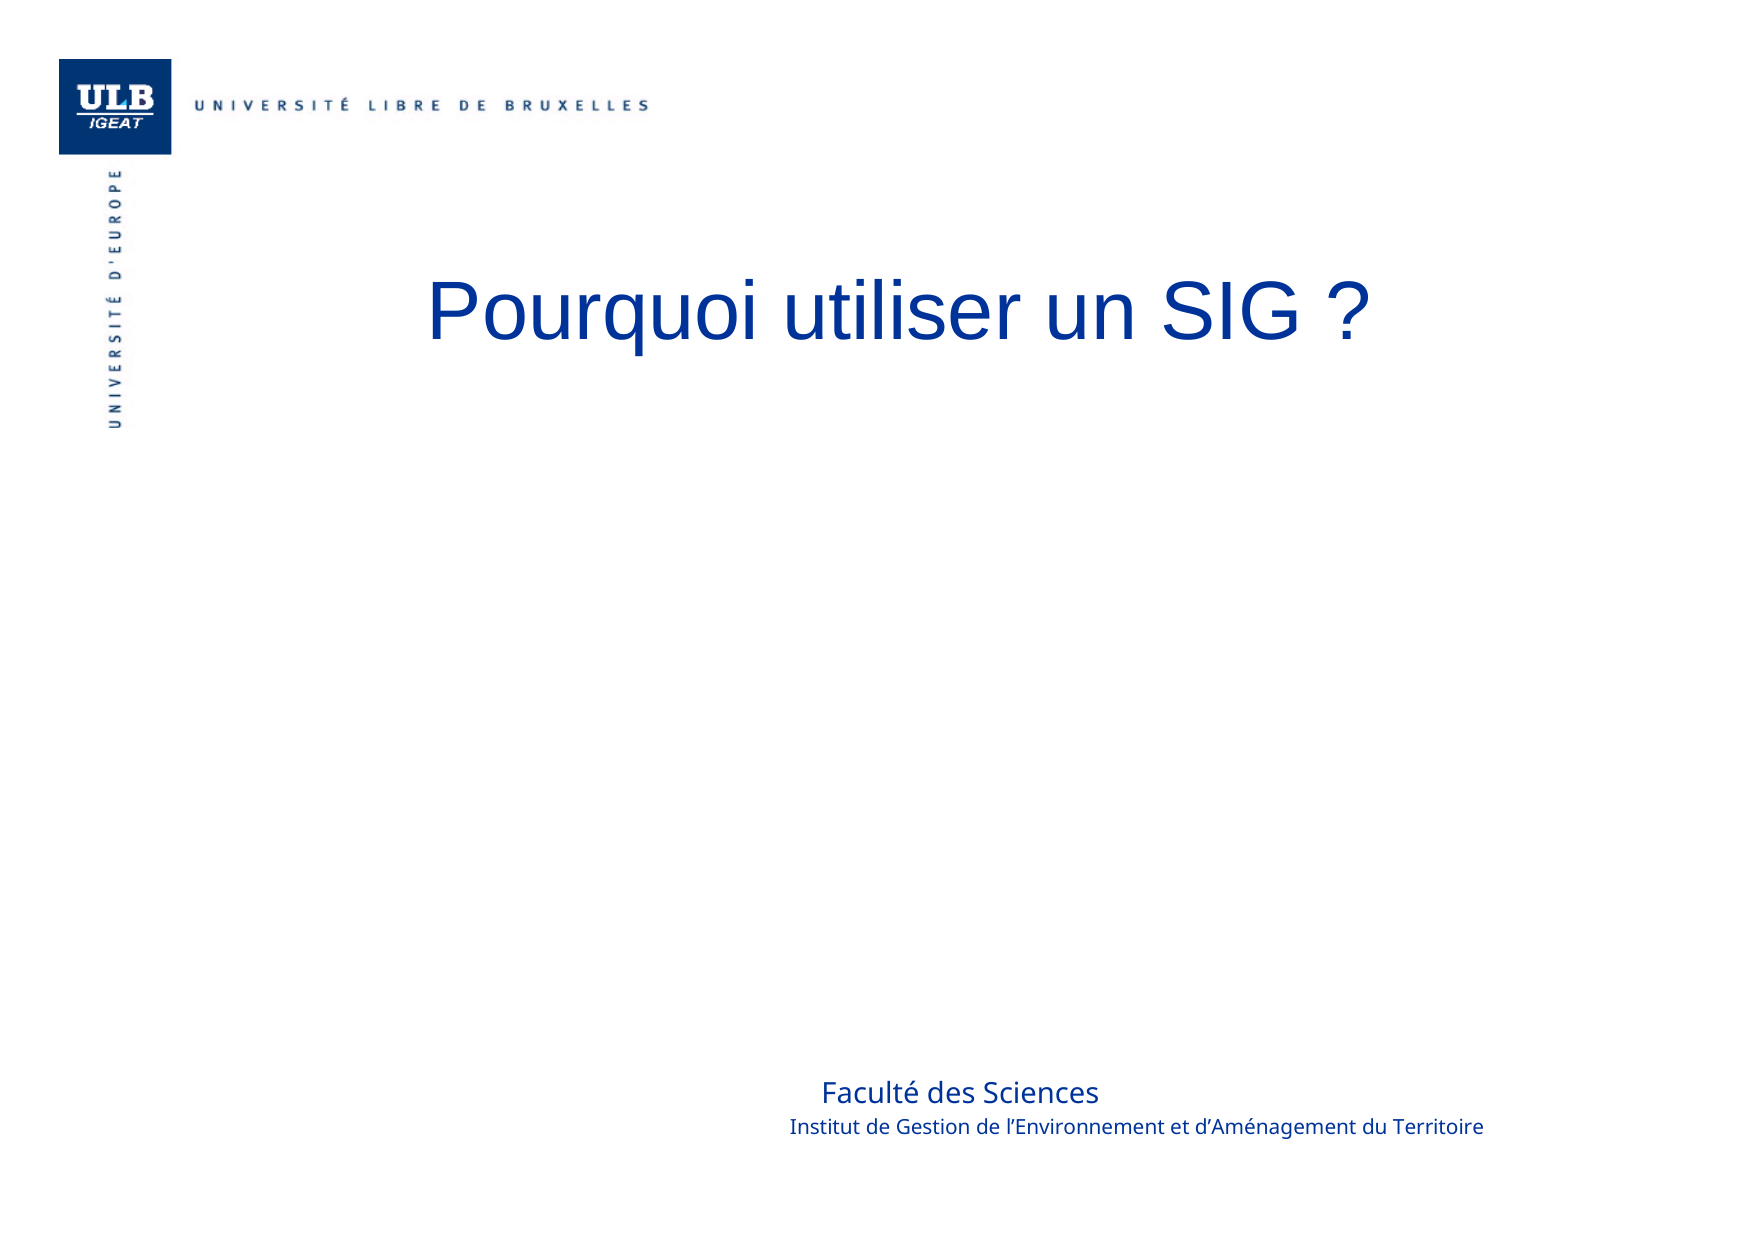

# Pourquoi utiliser un SIG ?
Faculté des Sciences
Institut de Gestion de l’Environnement et d’Aménagement du Territoire